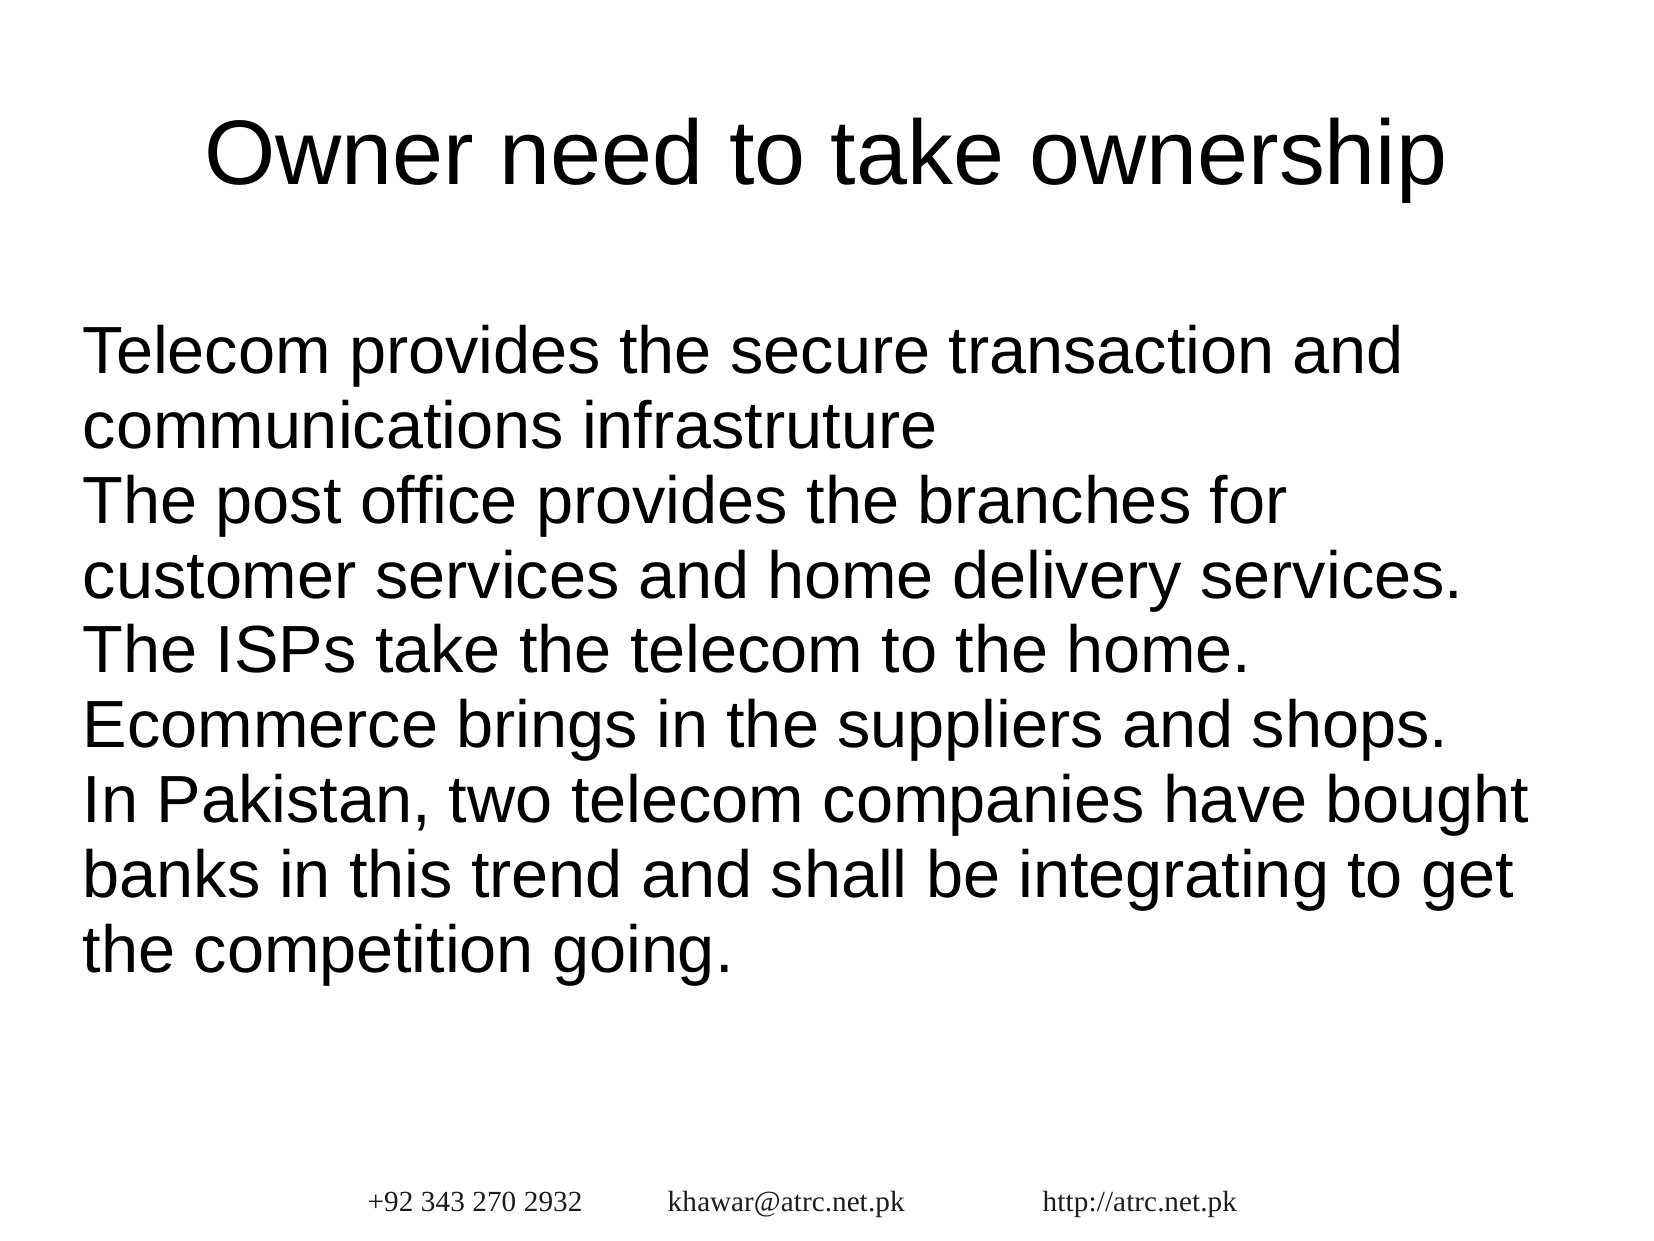

# Owner need to take ownership
Telecom provides the secure transaction and communications infrastruture
The post office provides the branches for customer services and home delivery services.
The ISPs take the telecom to the home.
Ecommerce brings in the suppliers and shops.
In Pakistan, two telecom companies have bought banks in this trend and shall be integrating to get the competition going.